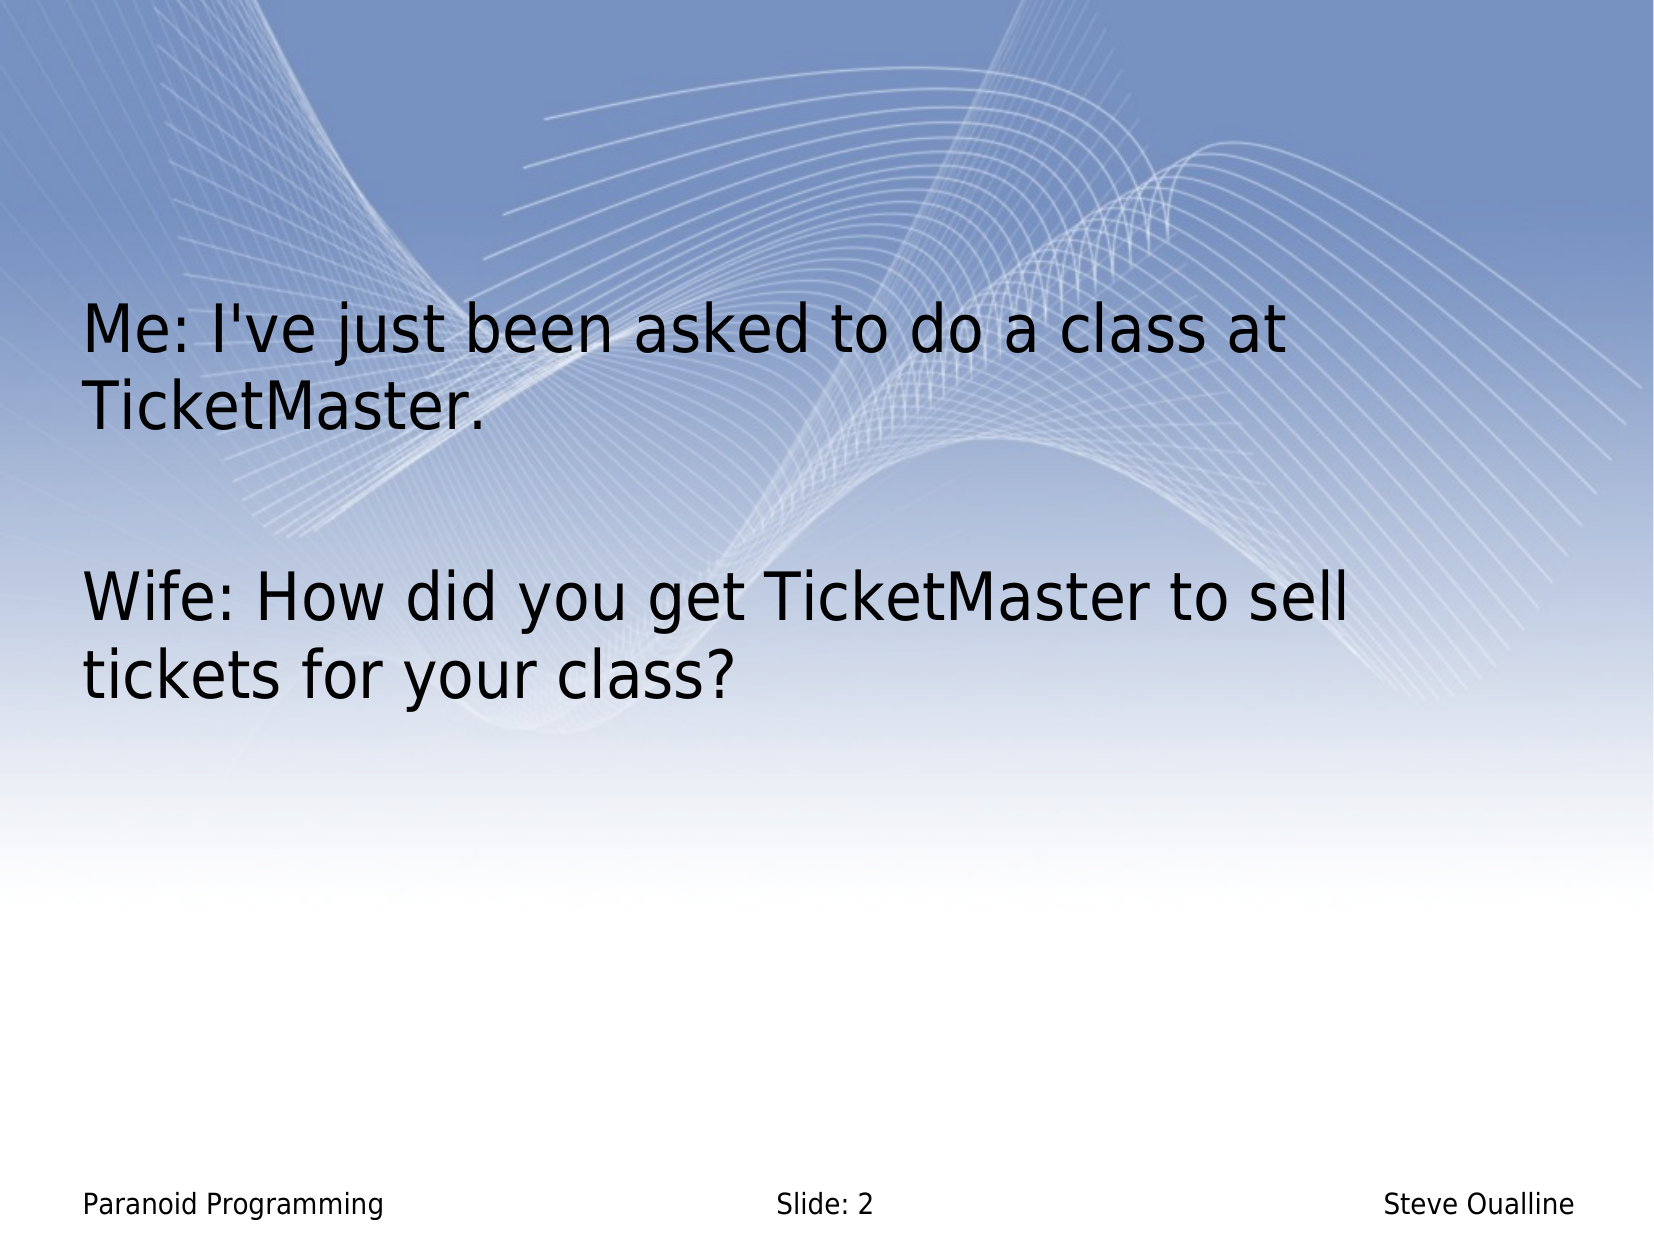

#
Me: I've just been asked to do a class at TicketMaster.
Wife: How did you get TicketMaster to sell tickets for your class?
Paranoid Programming
Steve Oualline
2